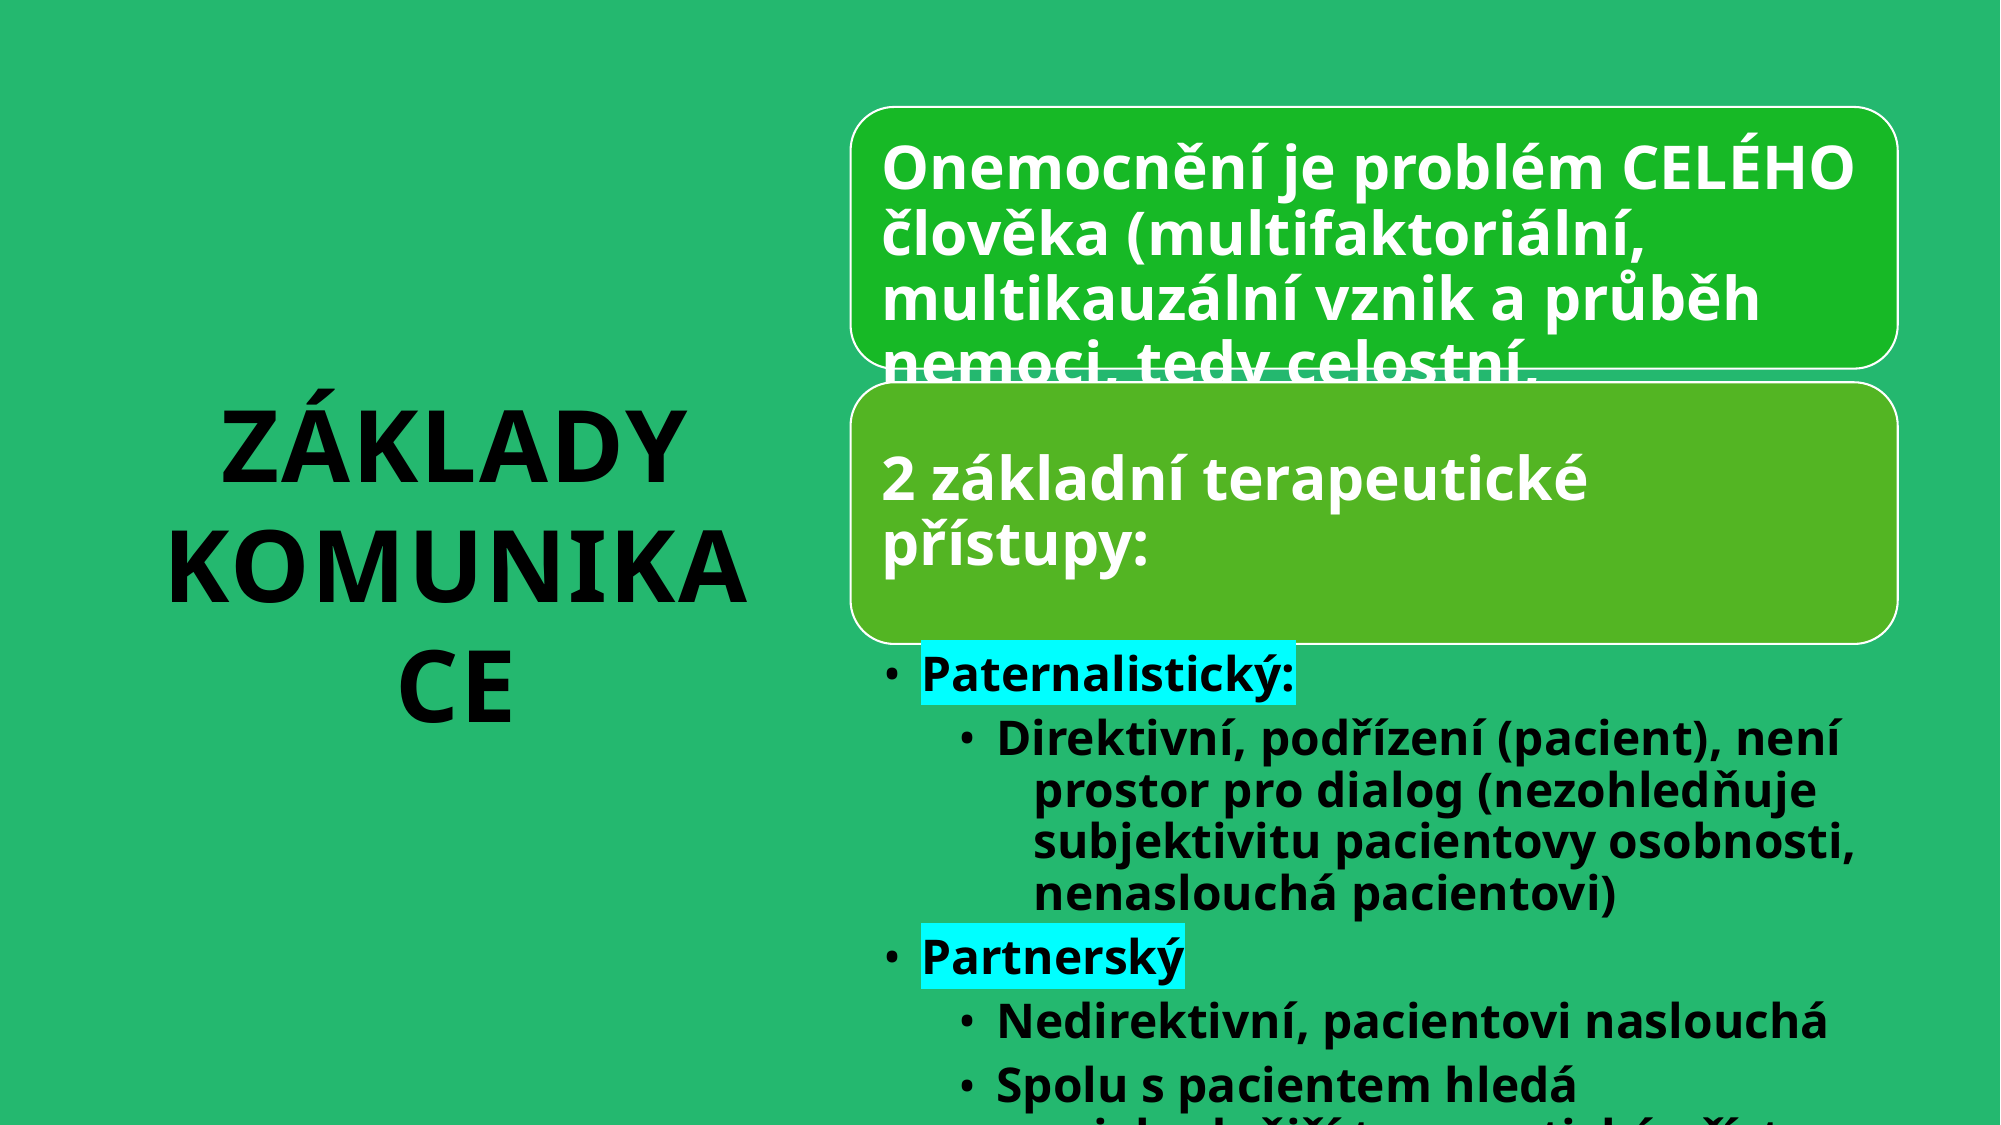

Onemocnění je problém CELÉHO člověka (multifaktoriální, multikauzální vznik a průběh nemoci, tedy celostní, psychosomatický přístup).
2 základní terapeutické přístupy:
Paternalistický:
Direktivní, podřízení (pacient), není prostor pro dialog (nezohledňuje subjektivitu pacientovy osobnosti, nenaslouchá pacientovi)
Partnerský
Nedirektivní, pacientovi naslouchá
Spolu s pacientem hledá nejvhodnější terapeutický přístup
# ZÁKLADY KOMUNIKACE